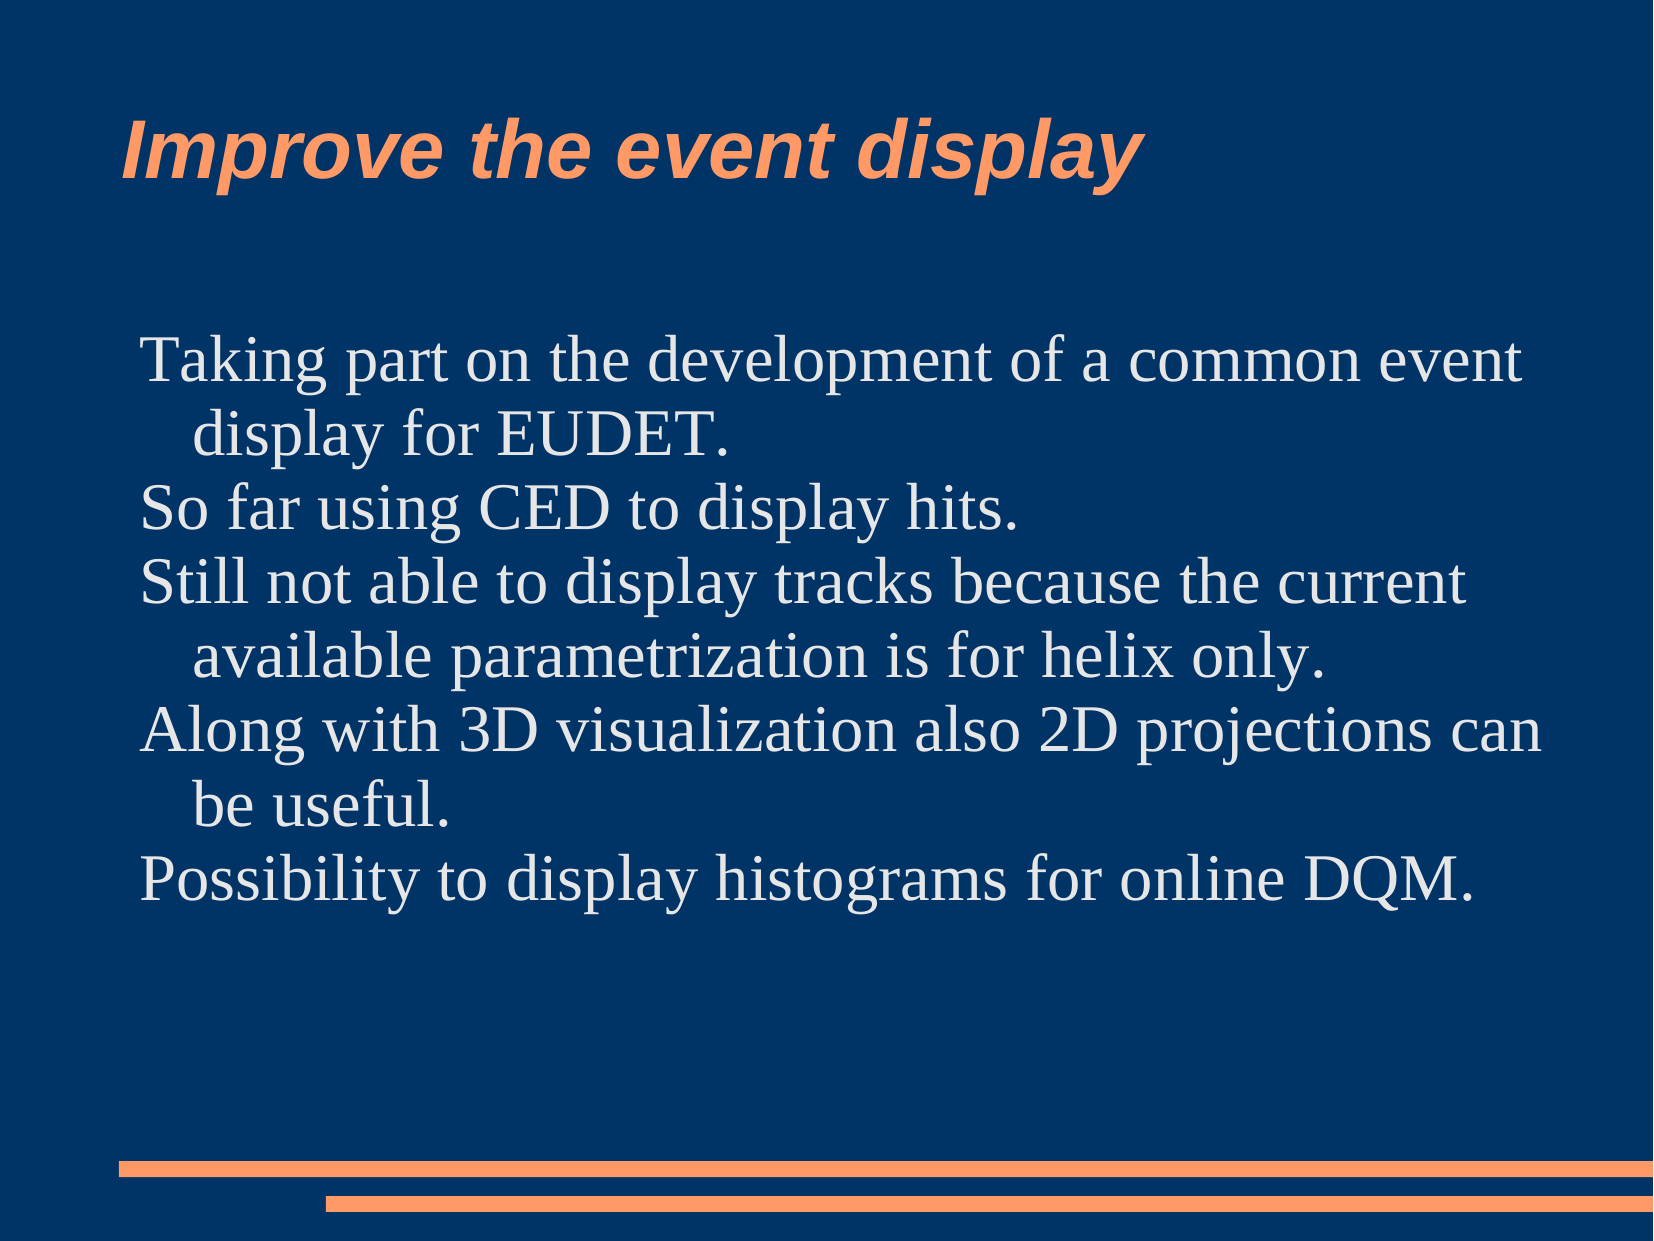

# Improve the event display
Taking part on the development of a common event display for EUDET.
So far using CED to display hits.
Still not able to display tracks because the current available parametrization is for helix only.
Along with 3D visualization also 2D projections can be useful.
Possibility to display histograms for online DQM.